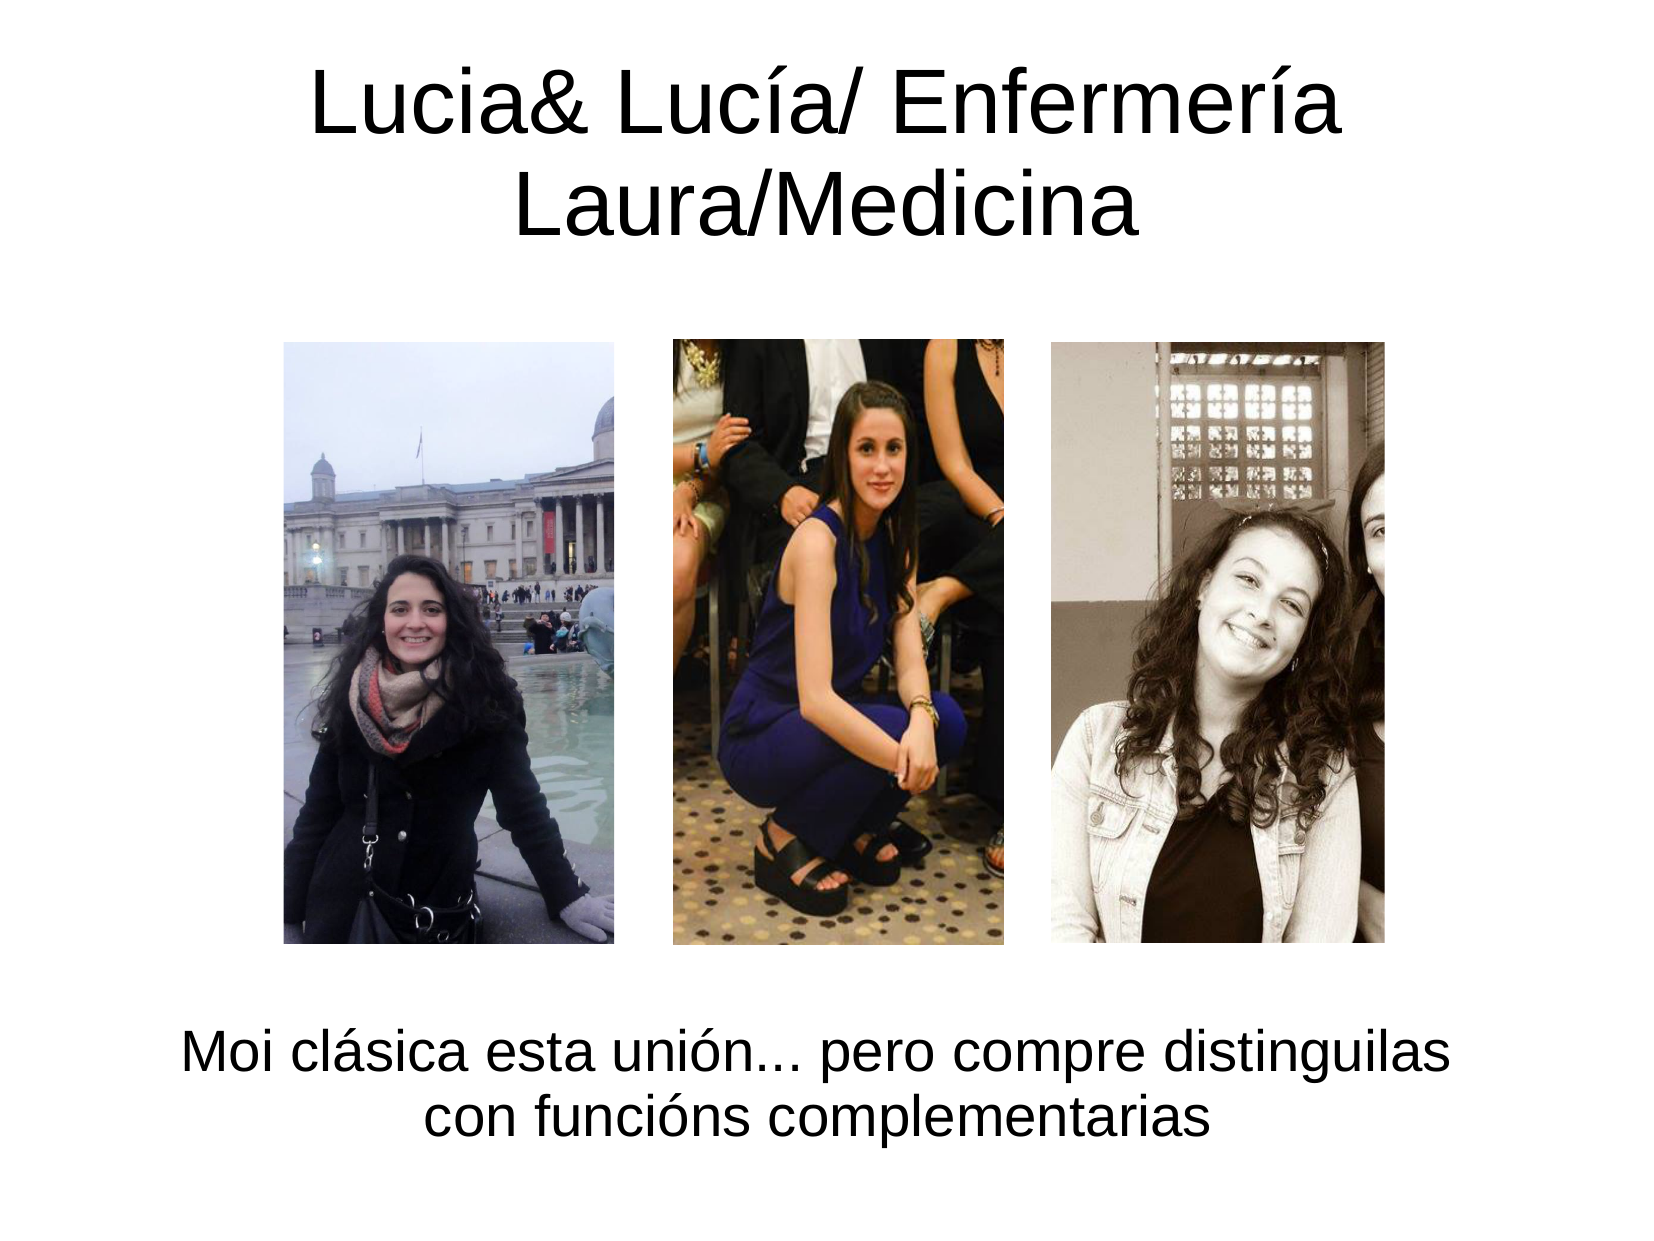

# Lucia& Lucía/ Enfermería Laura/Medicina
Moi clásica esta unión... pero compre distinguilas
con funcións complementarias